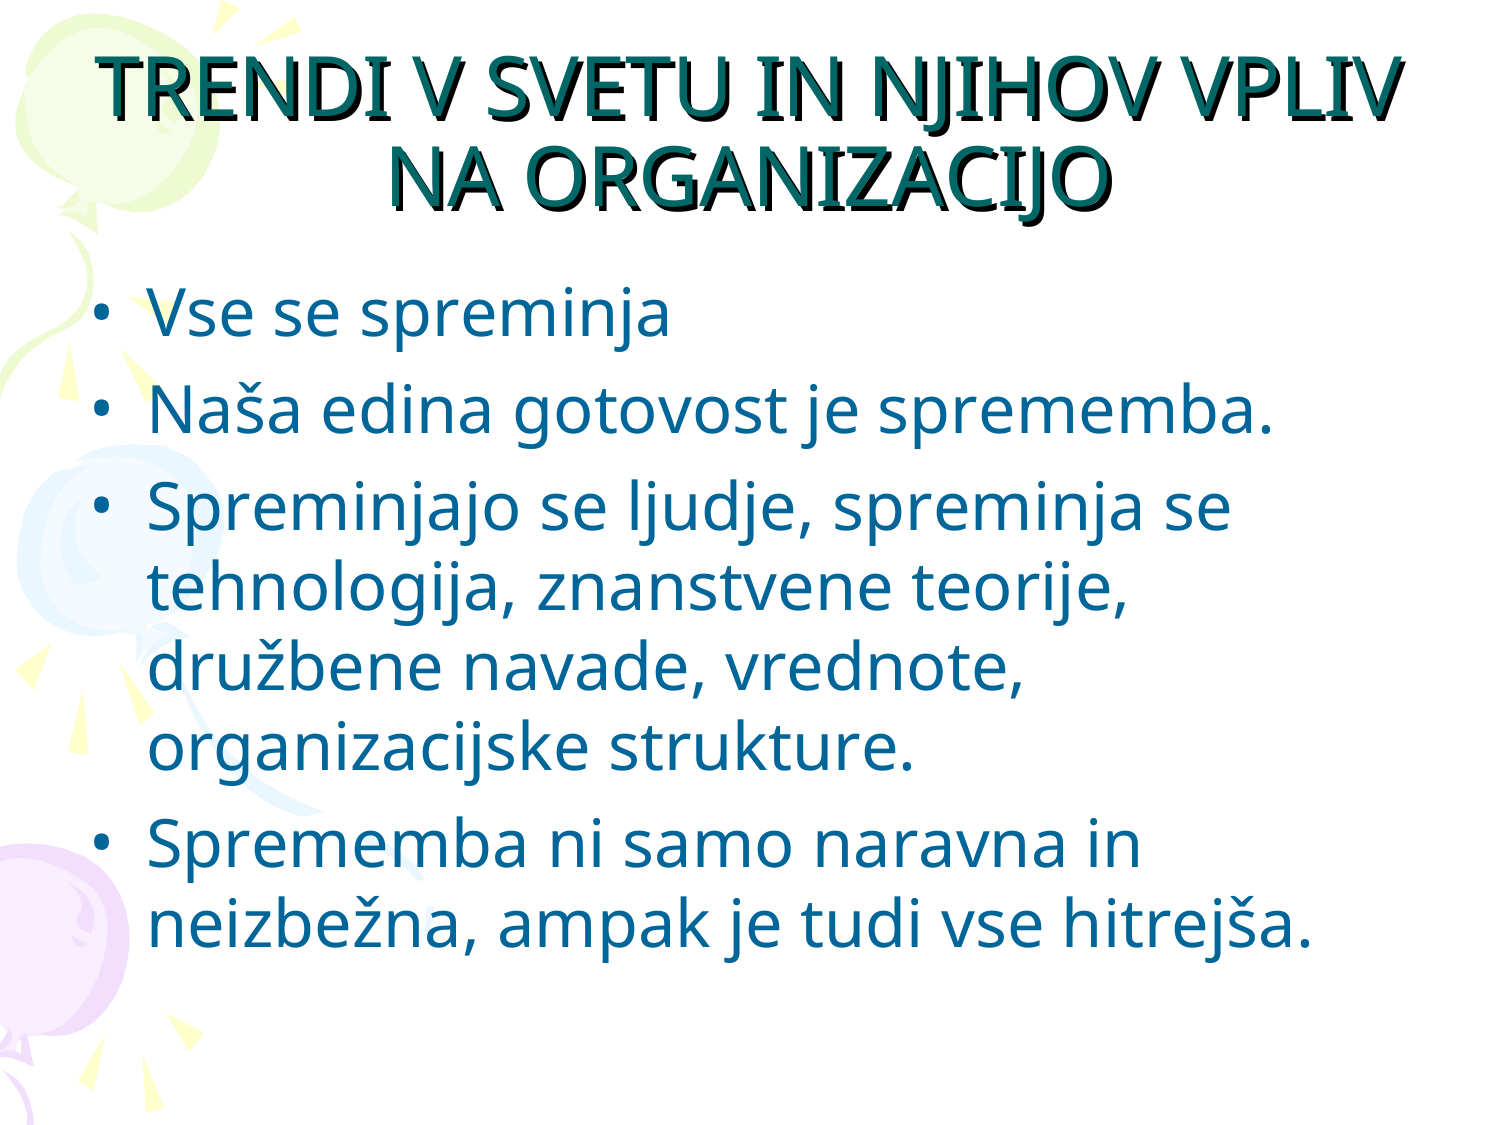

# TRENDI V SVETU IN NJIHOV VPLIV NA ORGANIZACIJO
Vse se spreminja
Naša edina gotovost je sprememba.
Spreminjajo se ljudje, spreminja se tehnologija, znanstvene teorije, družbene navade, vrednote, organizacijske strukture.
Sprememba ni samo naravna in neizbežna, ampak je tudi vse hitrejša.